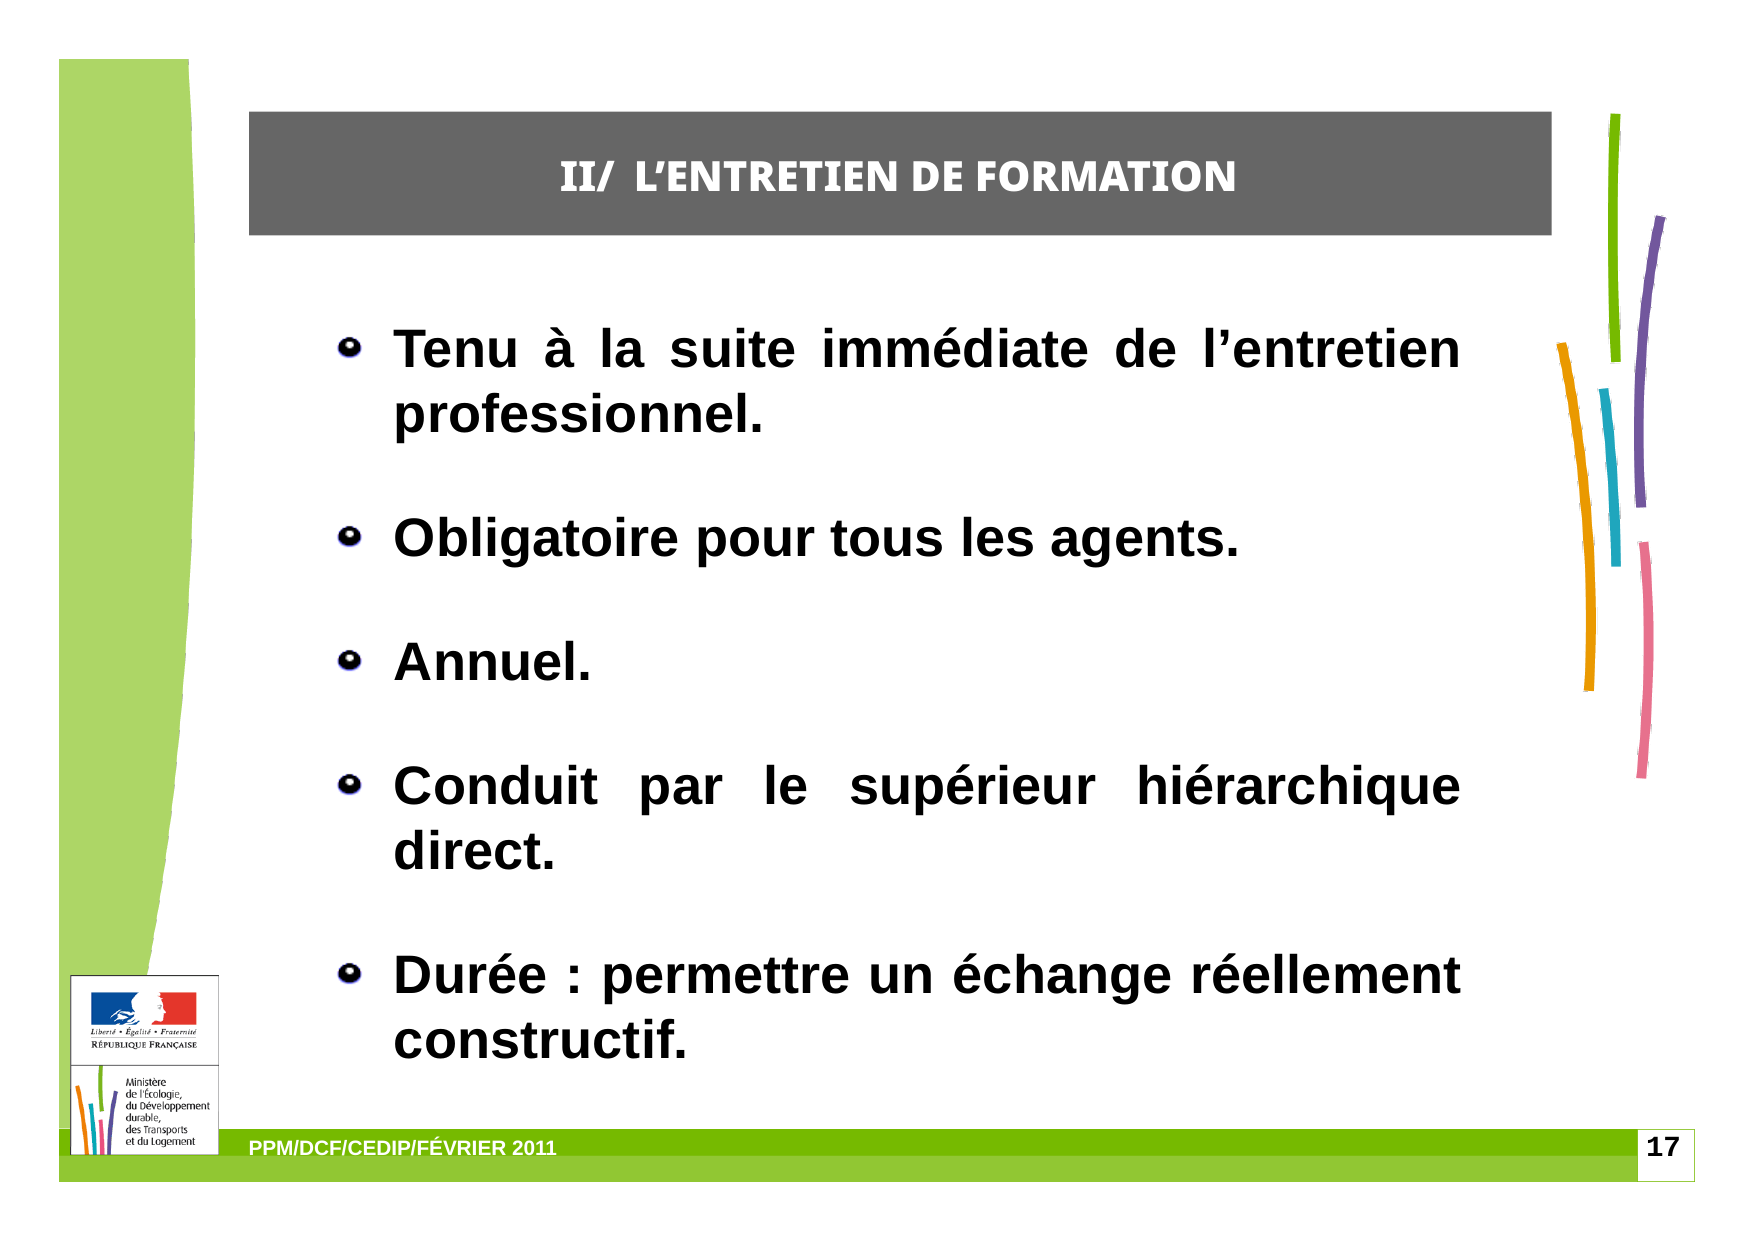

II/	L’ENTRETIEN DE FORMATION
Tenu à la suite immédiate de l’entretien professionnel.
Obligatoire pour tous les agents.
Annuel.
Conduit par le supérieur hiérarchique direct.
Durée : permettre un échange réellement constructif.
PPM/DCF/CEDIP/FÉVRIER 2011
17